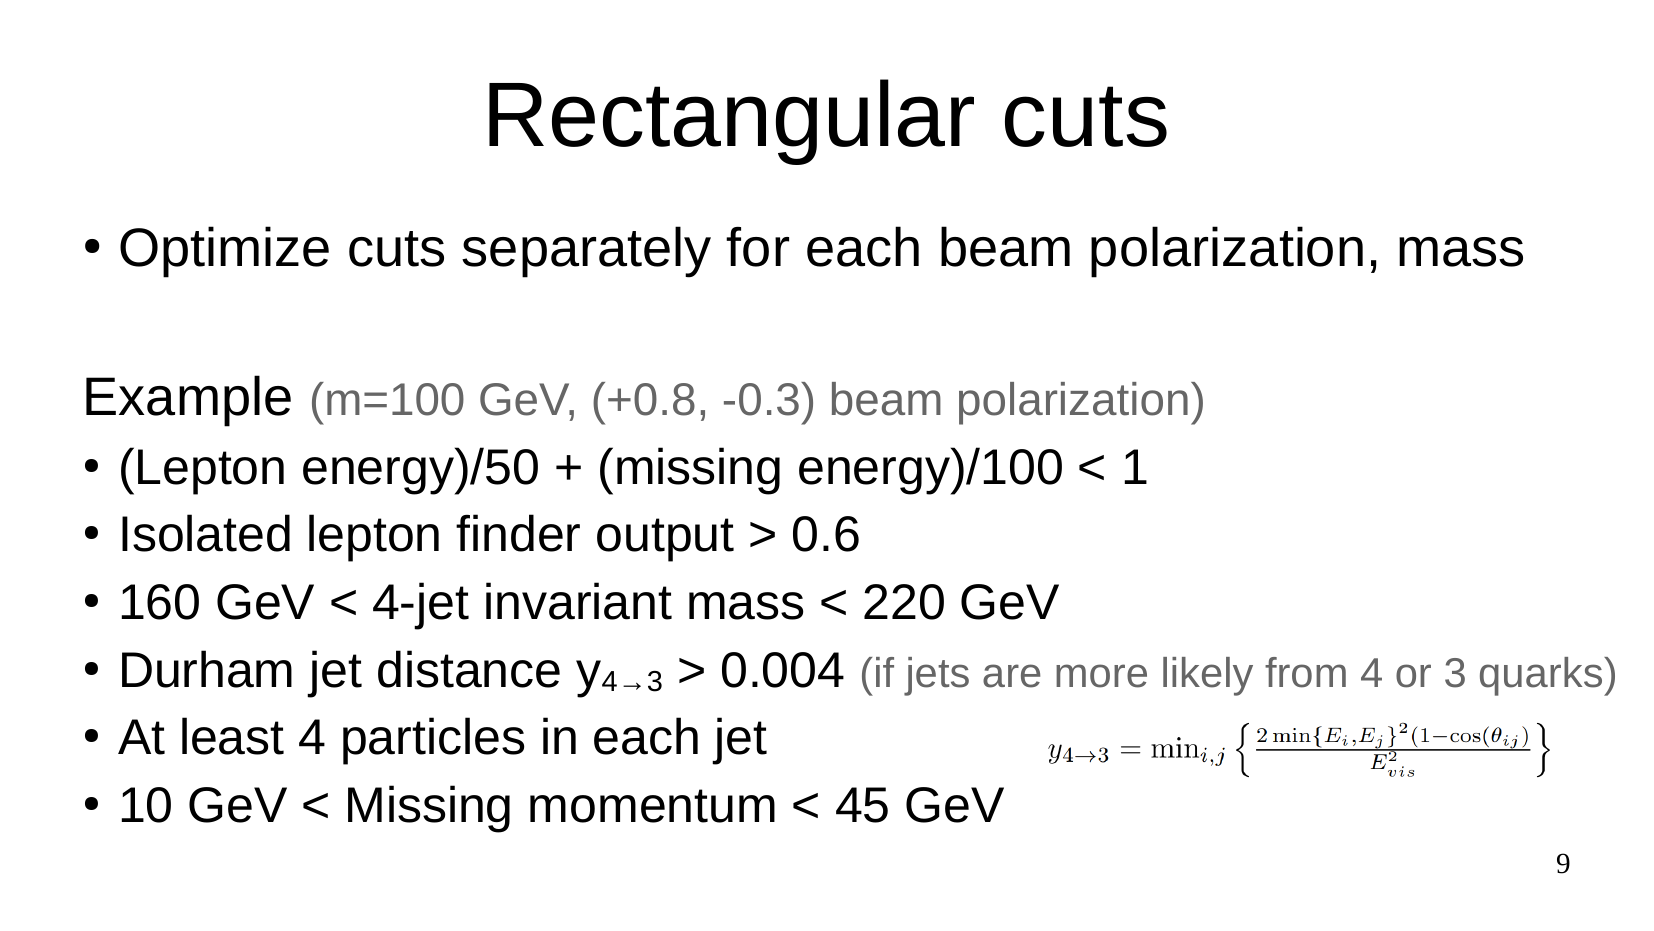

# Rectangular cuts
Optimize cuts separately for each beam polarization, mass
Example (m=100 GeV, (+0.8, -0.3) beam polarization)
(Lepton energy)/50 + (missing energy)/100 < 1
Isolated lepton finder output > 0.6
160 GeV < 4-jet invariant mass < 220 GeV
Durham jet distance y4→3 > 0.004 (if jets are more likely from 4 or 3 quarks)
At least 4 particles in each jet
10 GeV < Missing momentum < 45 GeV
9